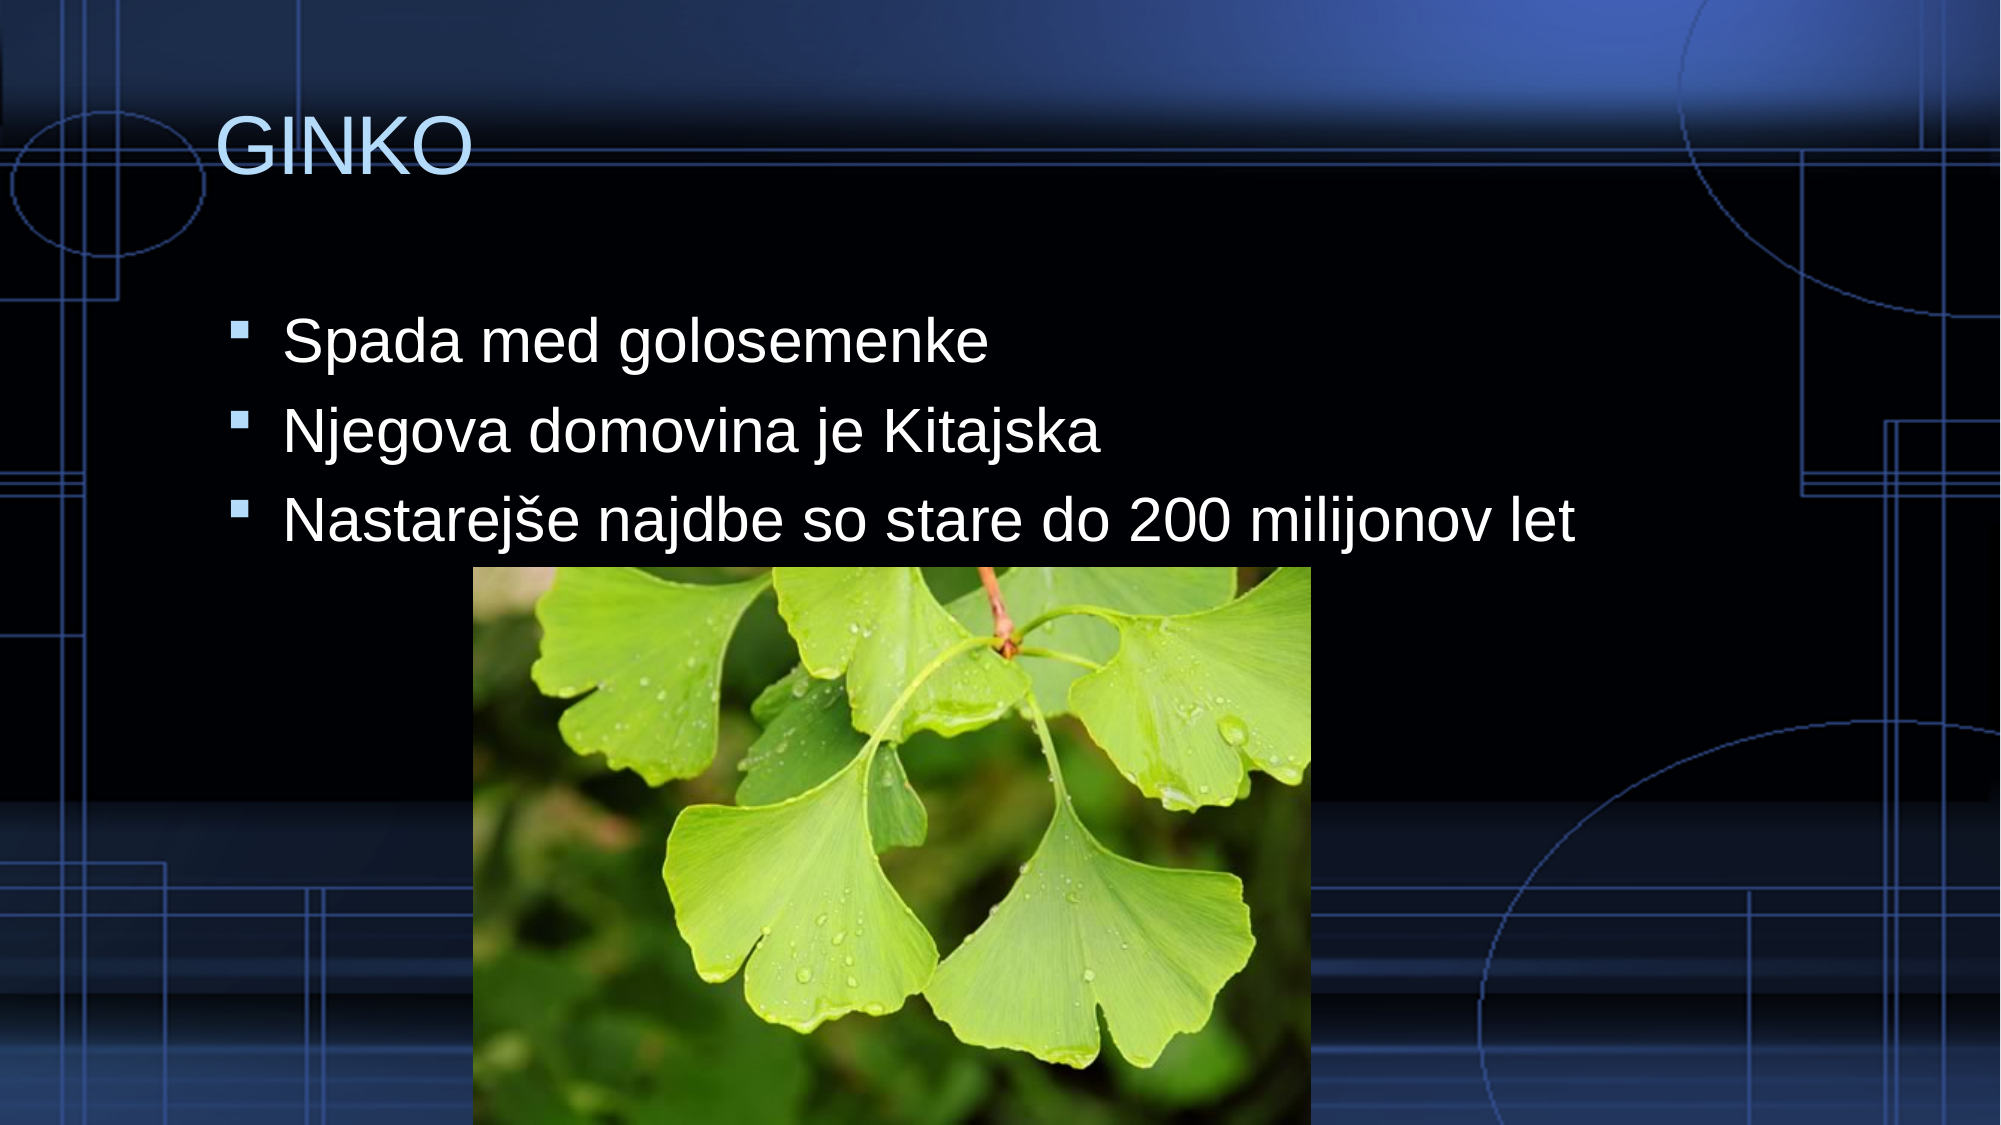

# GINKO
Spada med golosemenke
Njegova domovina je Kitajska
Nastarejše najdbe so stare do 200 milijonov let